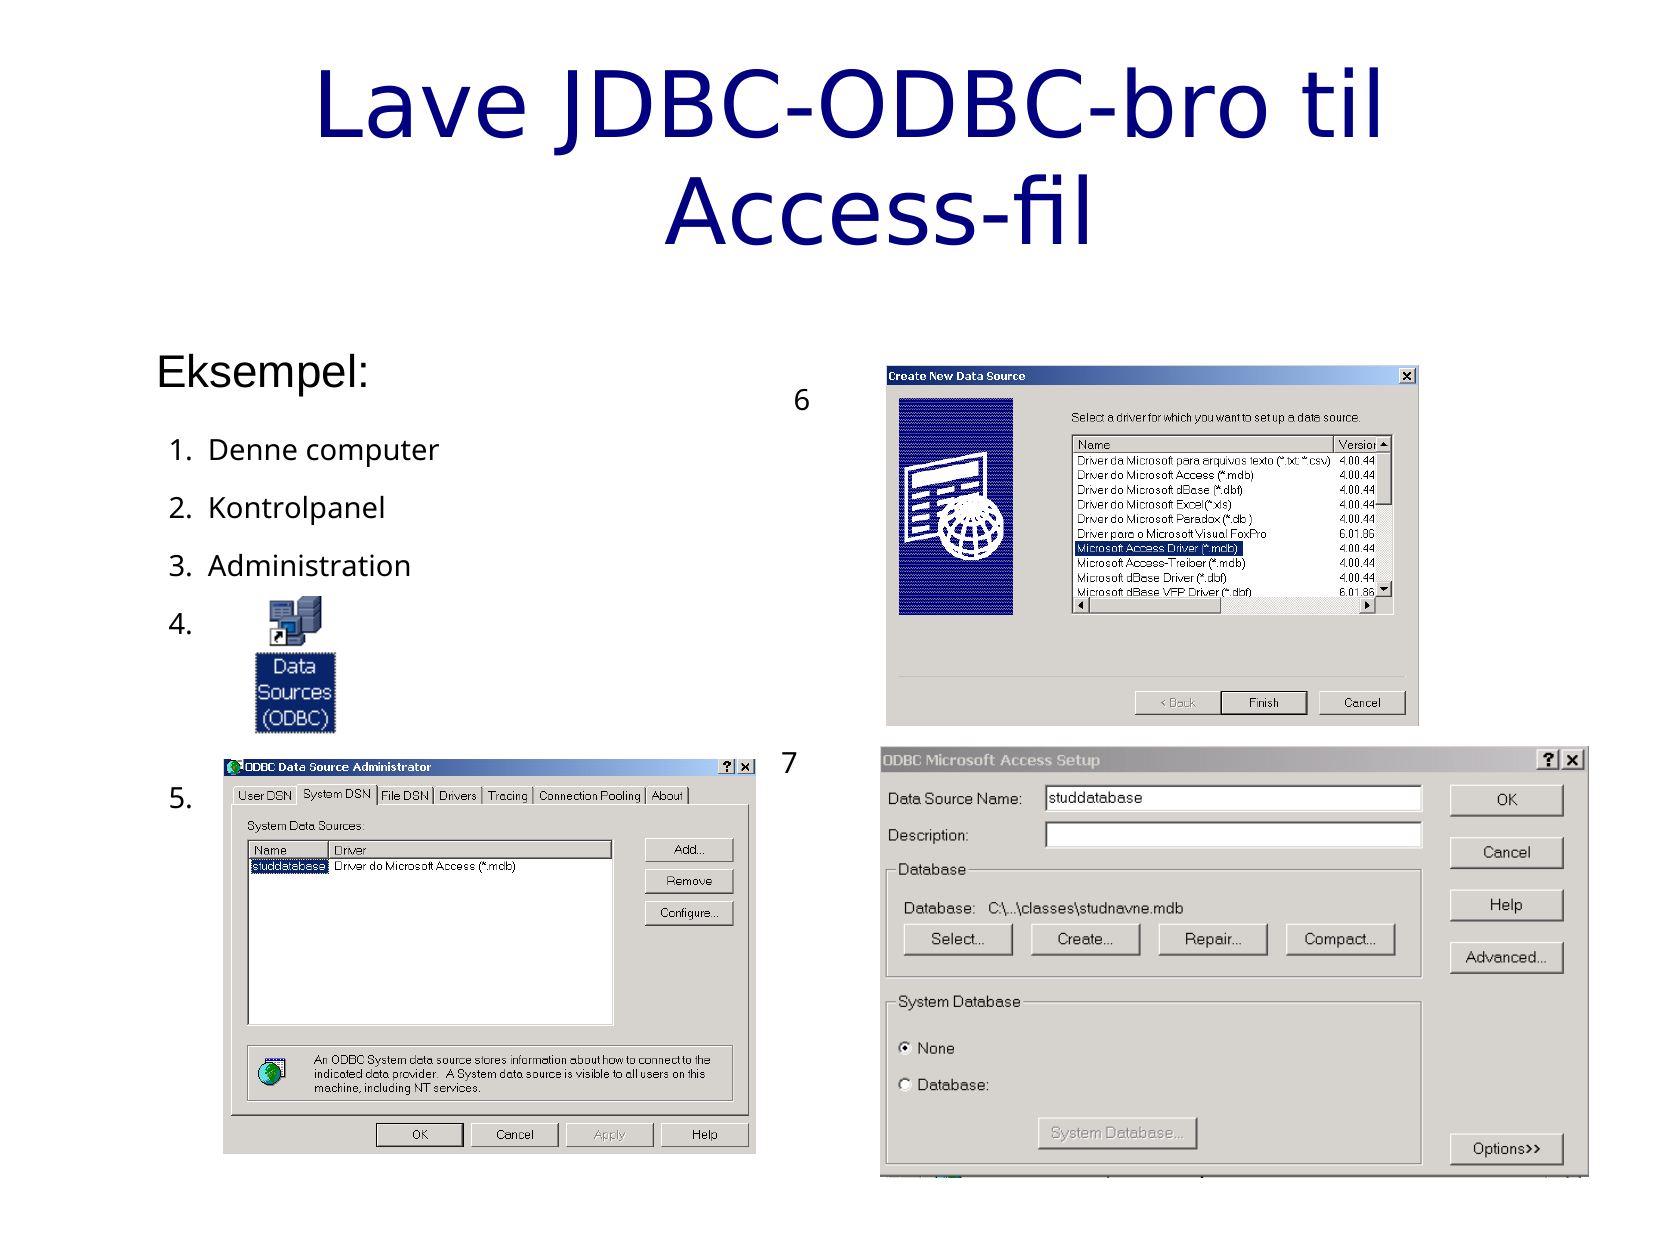

# Lave JDBC-ODBC-bro til Access-fil
Eksempel:
6
1. Denne computer
2. Kontrolpanel
3. Administration
4.
5.
7